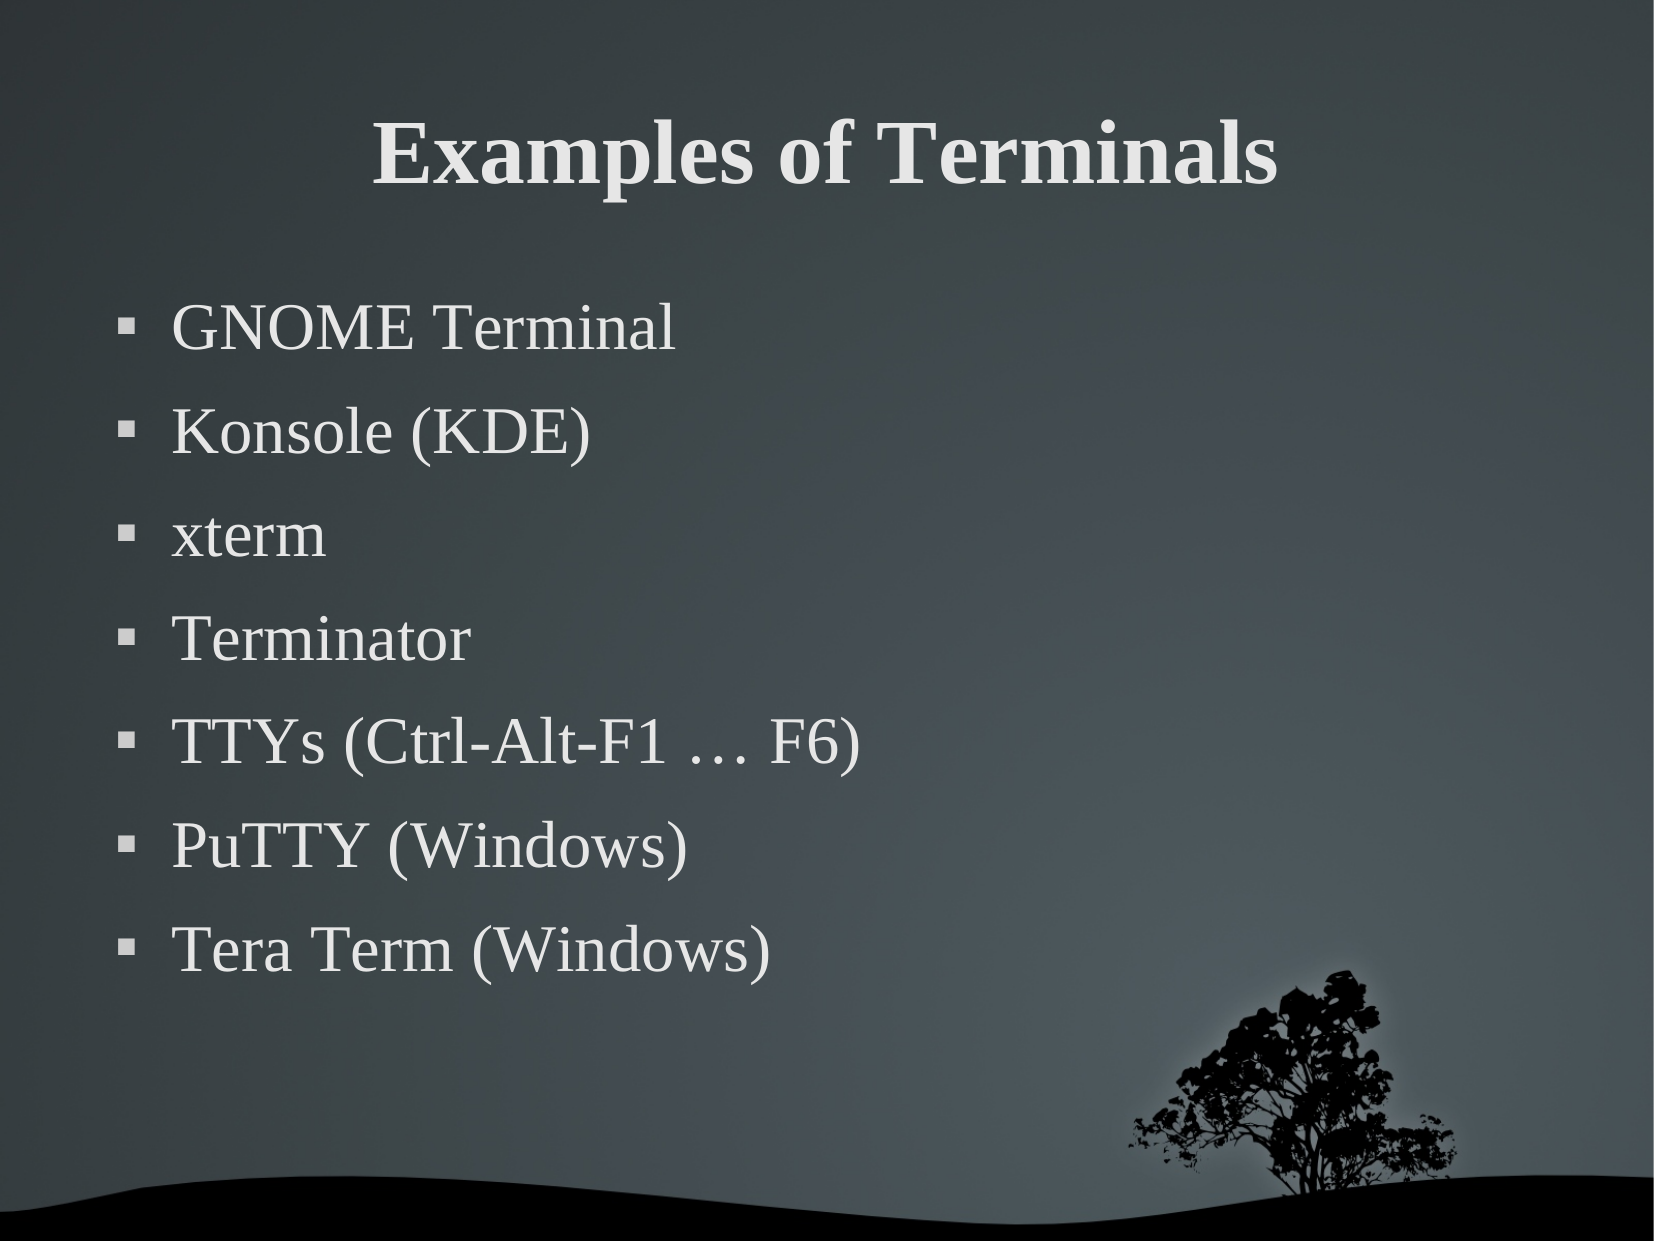

# Examples of Terminals
GNOME Terminal
Konsole (KDE)
xterm
Terminator
TTYs (Ctrl-Alt-F1 … F6)
PuTTY (Windows)
Tera Term (Windows)